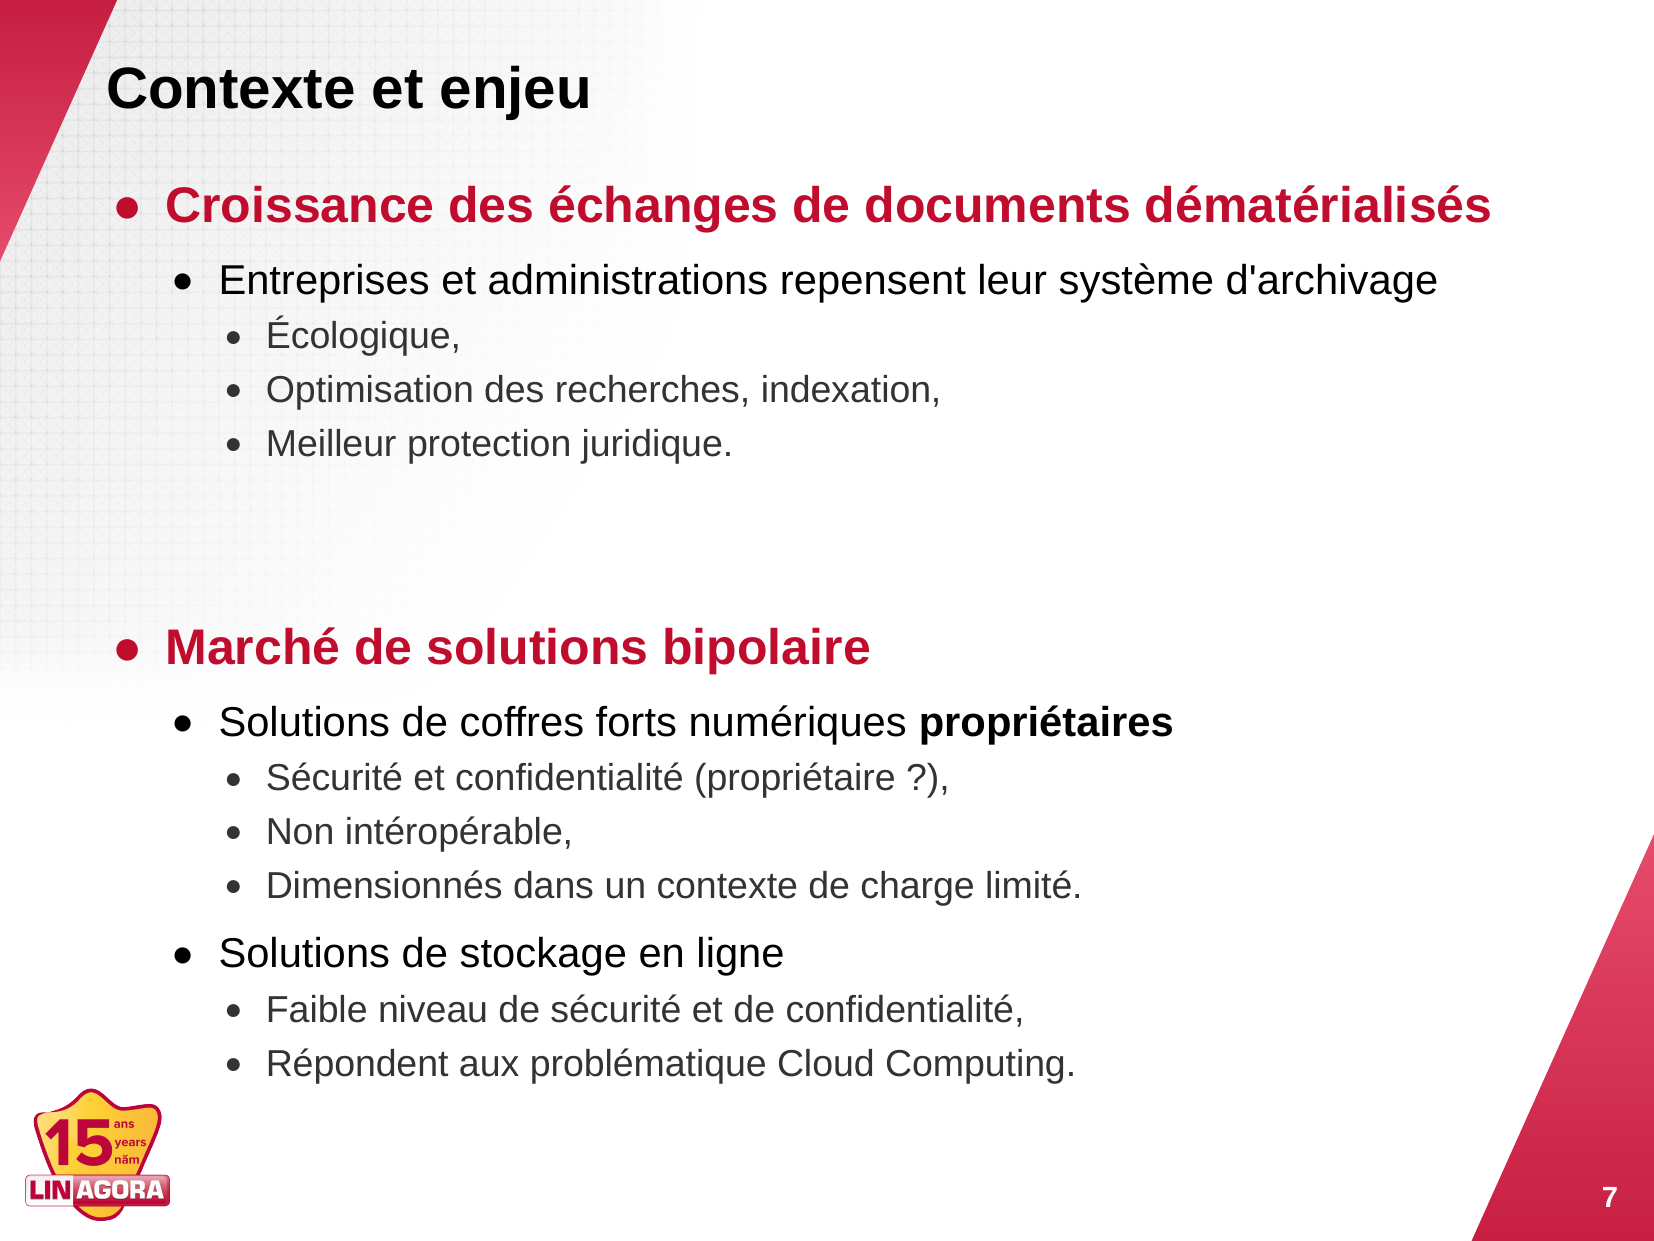

# Contexte et enjeu
Croissance des échanges de documents dématérialisés
Entreprises et administrations repensent leur système d'archivage
Écologique,
Optimisation des recherches, indexation,
Meilleur protection juridique.
Marché de solutions bipolaire
Solutions de coffres forts numériques propriétaires
Sécurité et confidentialité (propriétaire ?),
Non intéropérable,
Dimensionnés dans un contexte de charge limité.
Solutions de stockage en ligne
Faible niveau de sécurité et de confidentialité,
Répondent aux problématique Cloud Computing.
7